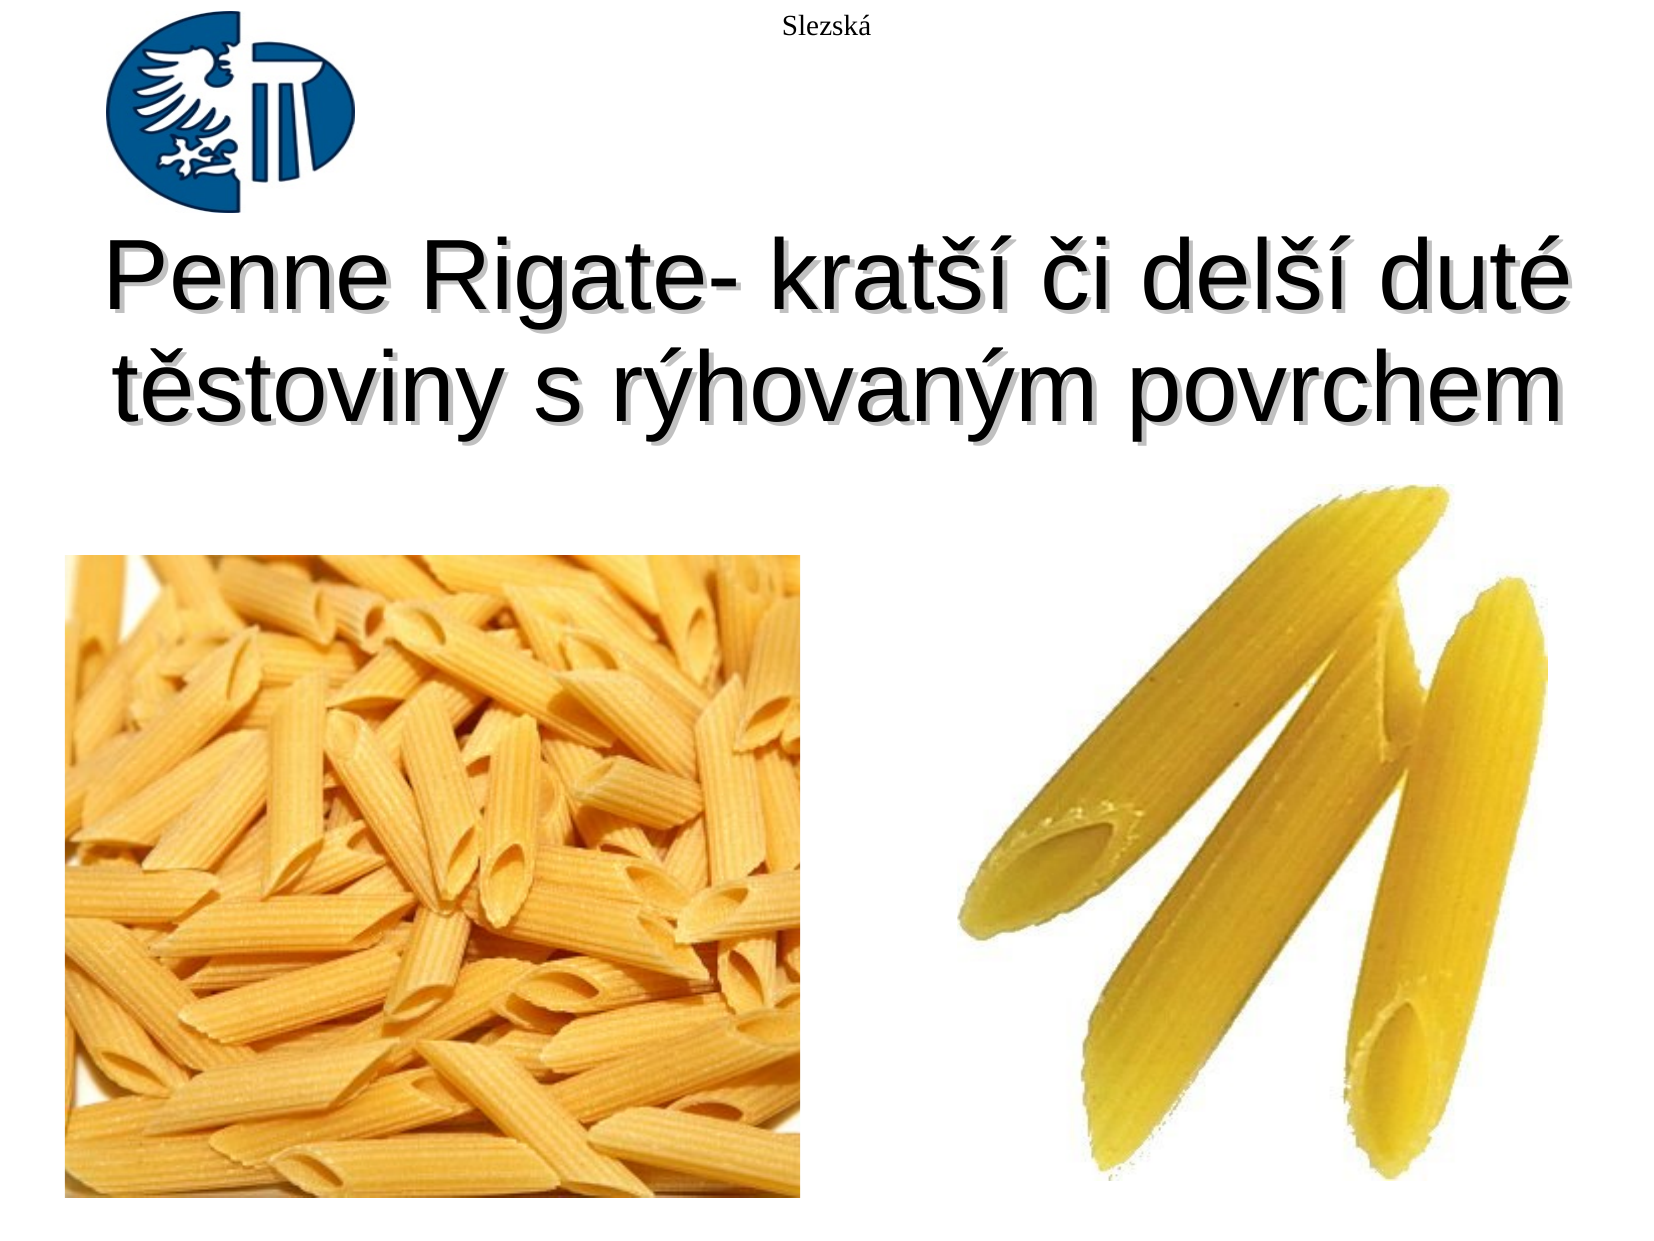

ahoj
# Penne Rigate- kratší či delší duté těstoviny s rýhovaným povrchem